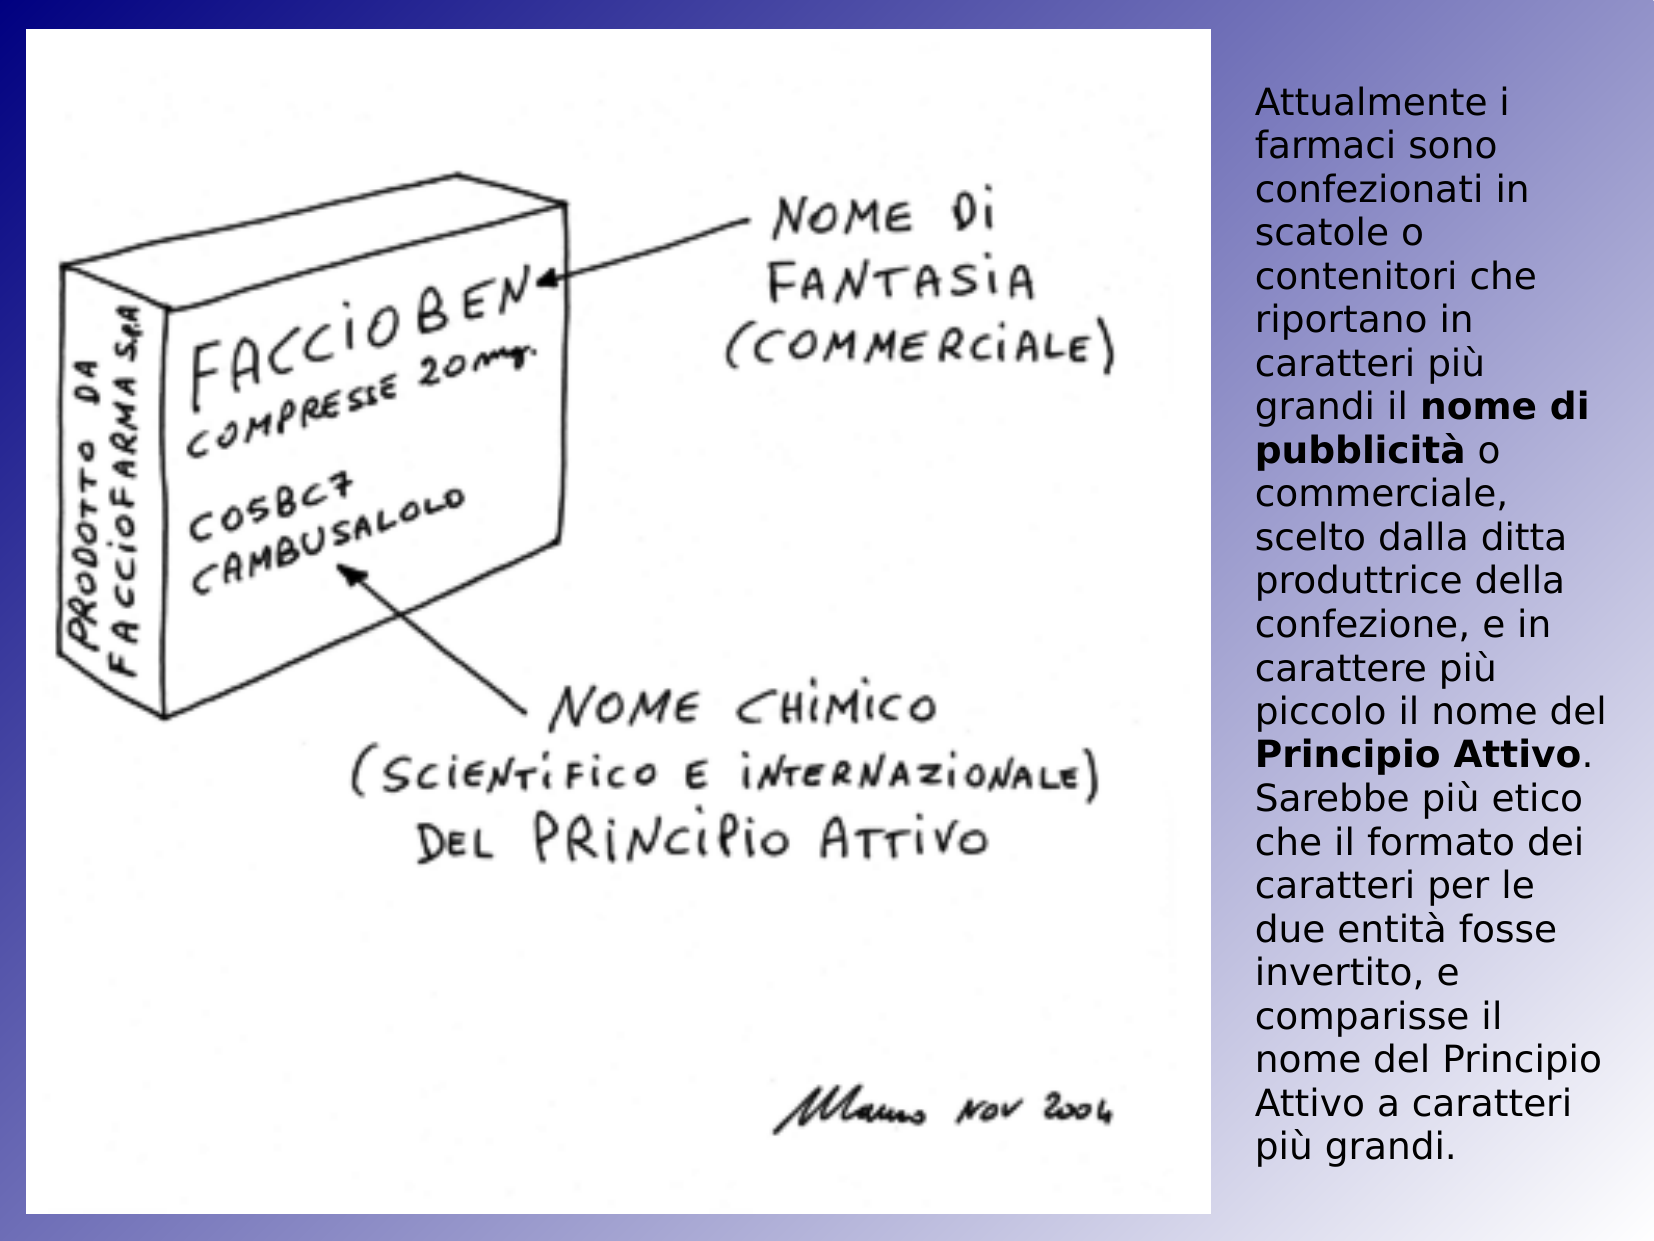

Attualmente i farmaci sono confezionati in scatole o contenitori che riportano in caratteri più grandi il nome di pubblicità o commerciale, scelto dalla ditta produttrice della confezione, e in carattere più piccolo il nome del Principio Attivo.
Sarebbe più etico che il formato dei caratteri per le due entità fosse invertito, e comparisse il nome del Principio Attivo a caratteri più grandi.